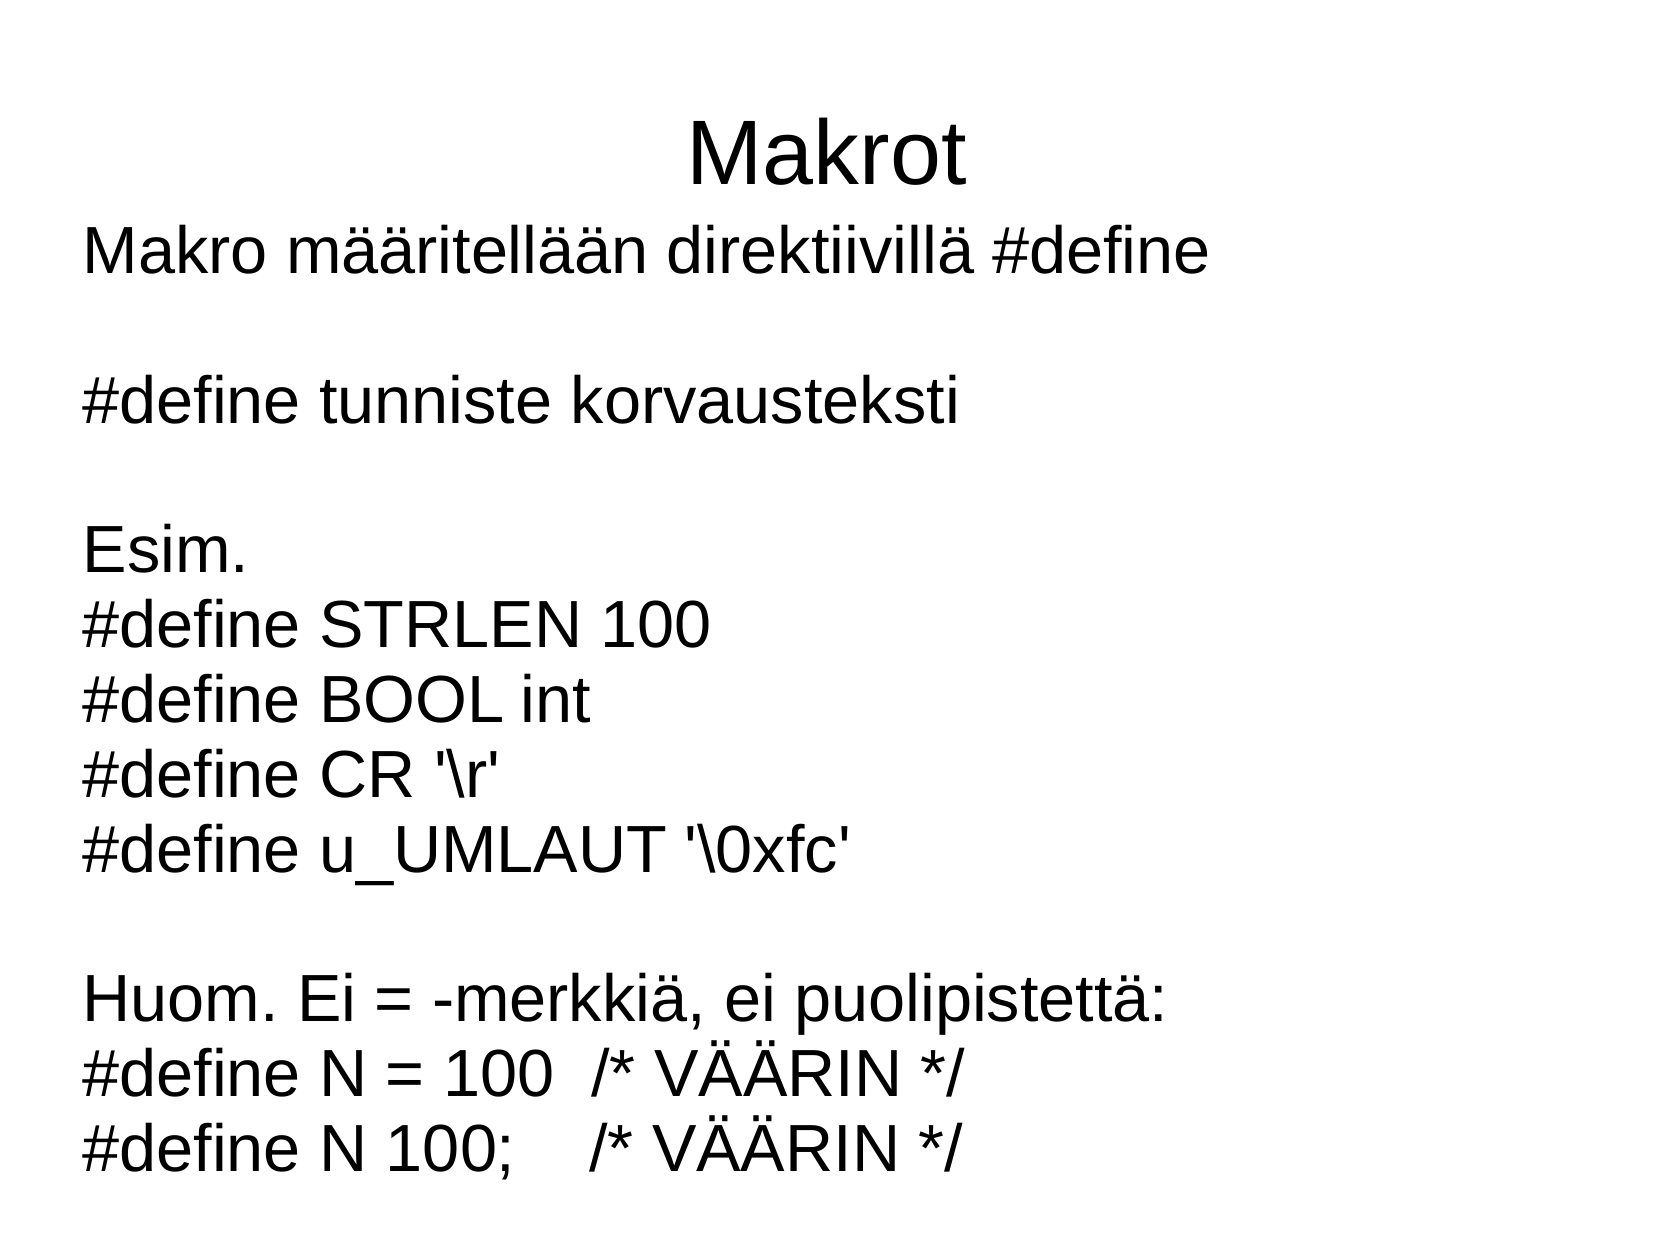

# Makrot
Makro määritellään direktiivillä #define
#define tunniste korvausteksti
Esim.
#define STRLEN 100
#define BOOL int
#define CR '\r'
#define u_UMLAUT '\0xfc'
Huom. Ei = -merkkiä, ei puolipistettä:
#define N = 100 /* VÄÄRIN */
#define N 100; /* VÄÄRIN */